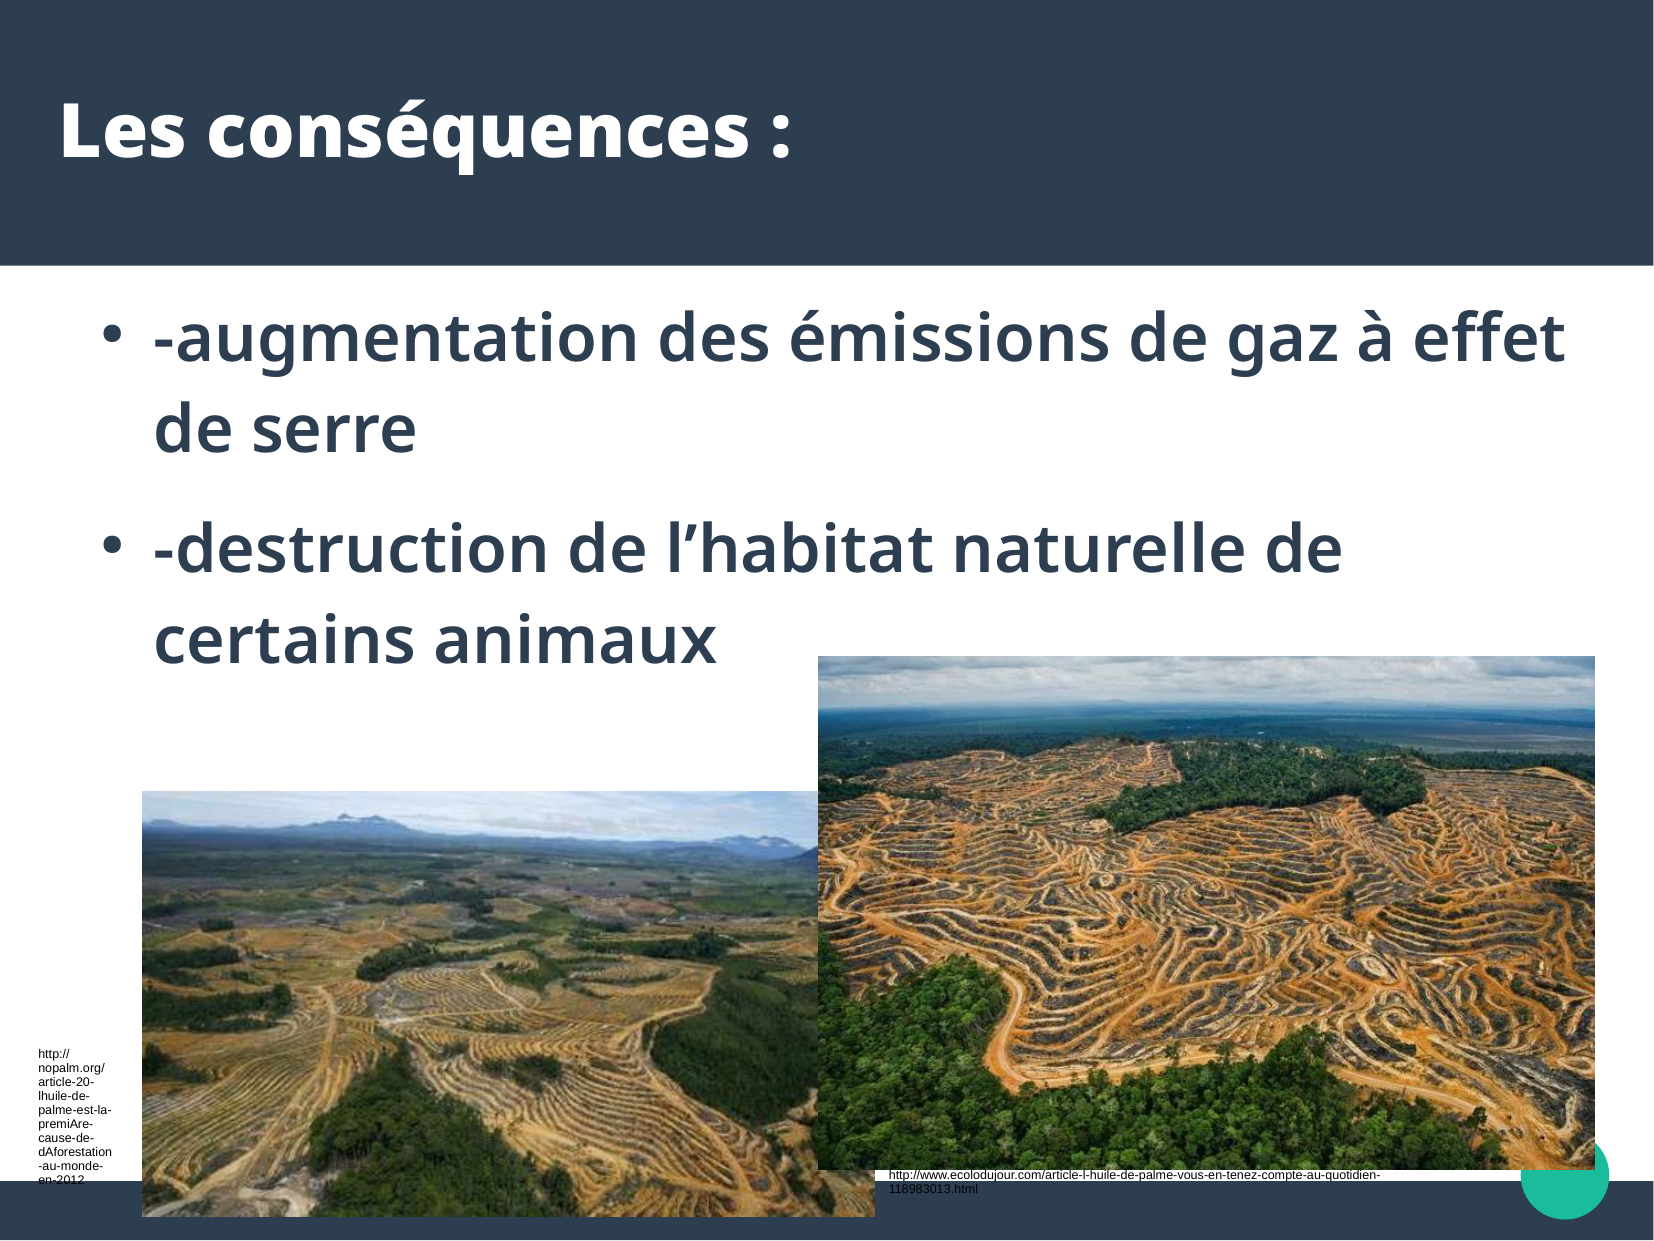

# Les conséquences :
-augmentation des émissions de gaz à effet de serre
-destruction de l’habitat naturelle de certains animaux
http://nopalm.org/article-20-lhuile-de-palme-est-la-premiAre-cause-de-dAforestation-au-monde-en-2012
http://www.ecolodujour.com/article-l-huile-de-palme-vous-en-tenez-compte-au-quotidien-118983013.html